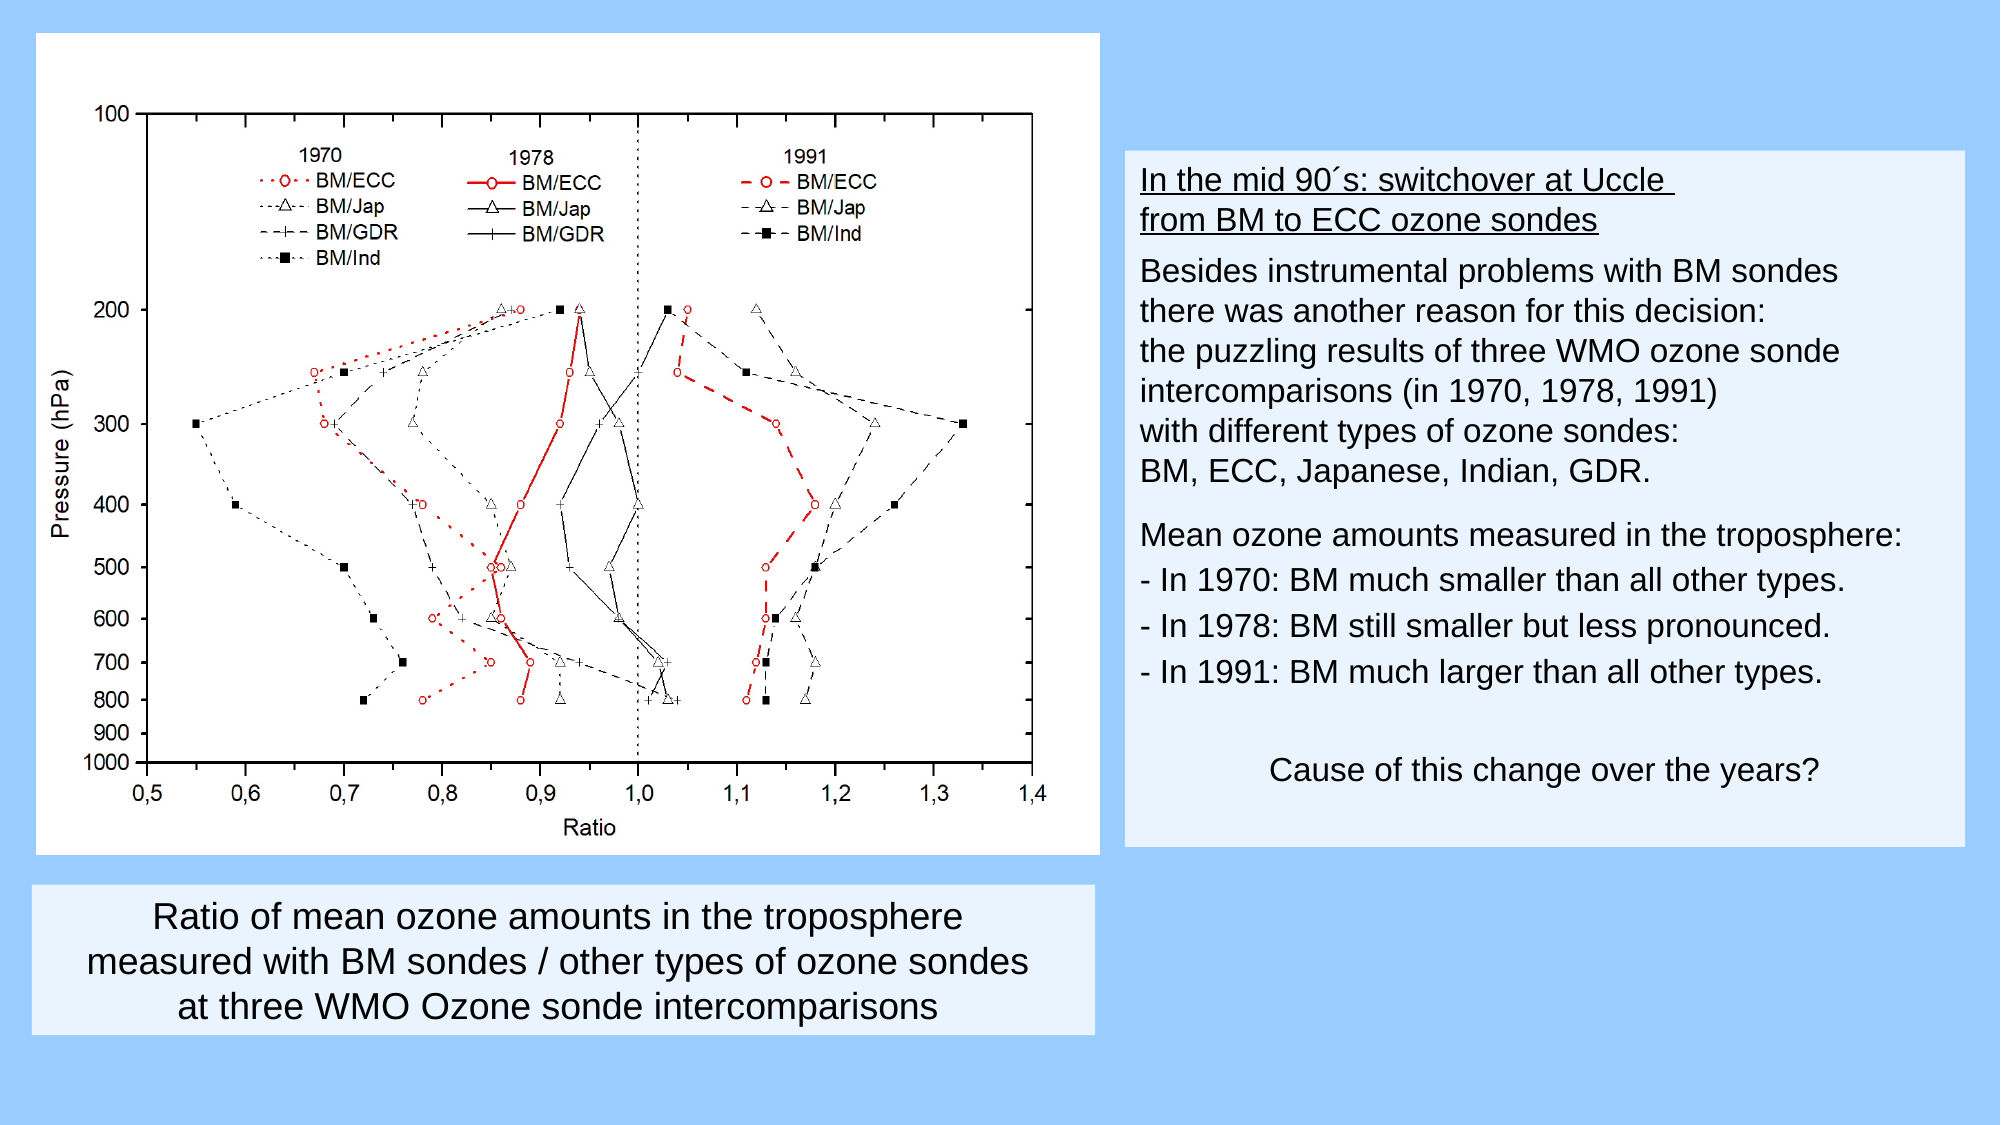

In the mid 90´s: switchover at Uccle
from BM to ECC ozone sondes
Besides instrumental problems with BM sondes
there was another reason for this decision:
the puzzling results of three WMO ozone sonde intercomparisons (in 1970, 1978, 1991)
with different types of ozone sondes:
BM, ECC, Japanese, Indian, GDR.
Mean ozone amounts measured in the troposphere:
- In 1970: BM much smaller than all other types.
- In 1978: BM still smaller but less pronounced.
- In 1991: BM much larger than all other types.
Cause of this change over the years?
# Ratio of mean ozone amounts in the troposphere measured with BM sondes / other types of ozone sondes at three WMO Ozone sonde intercomparisons